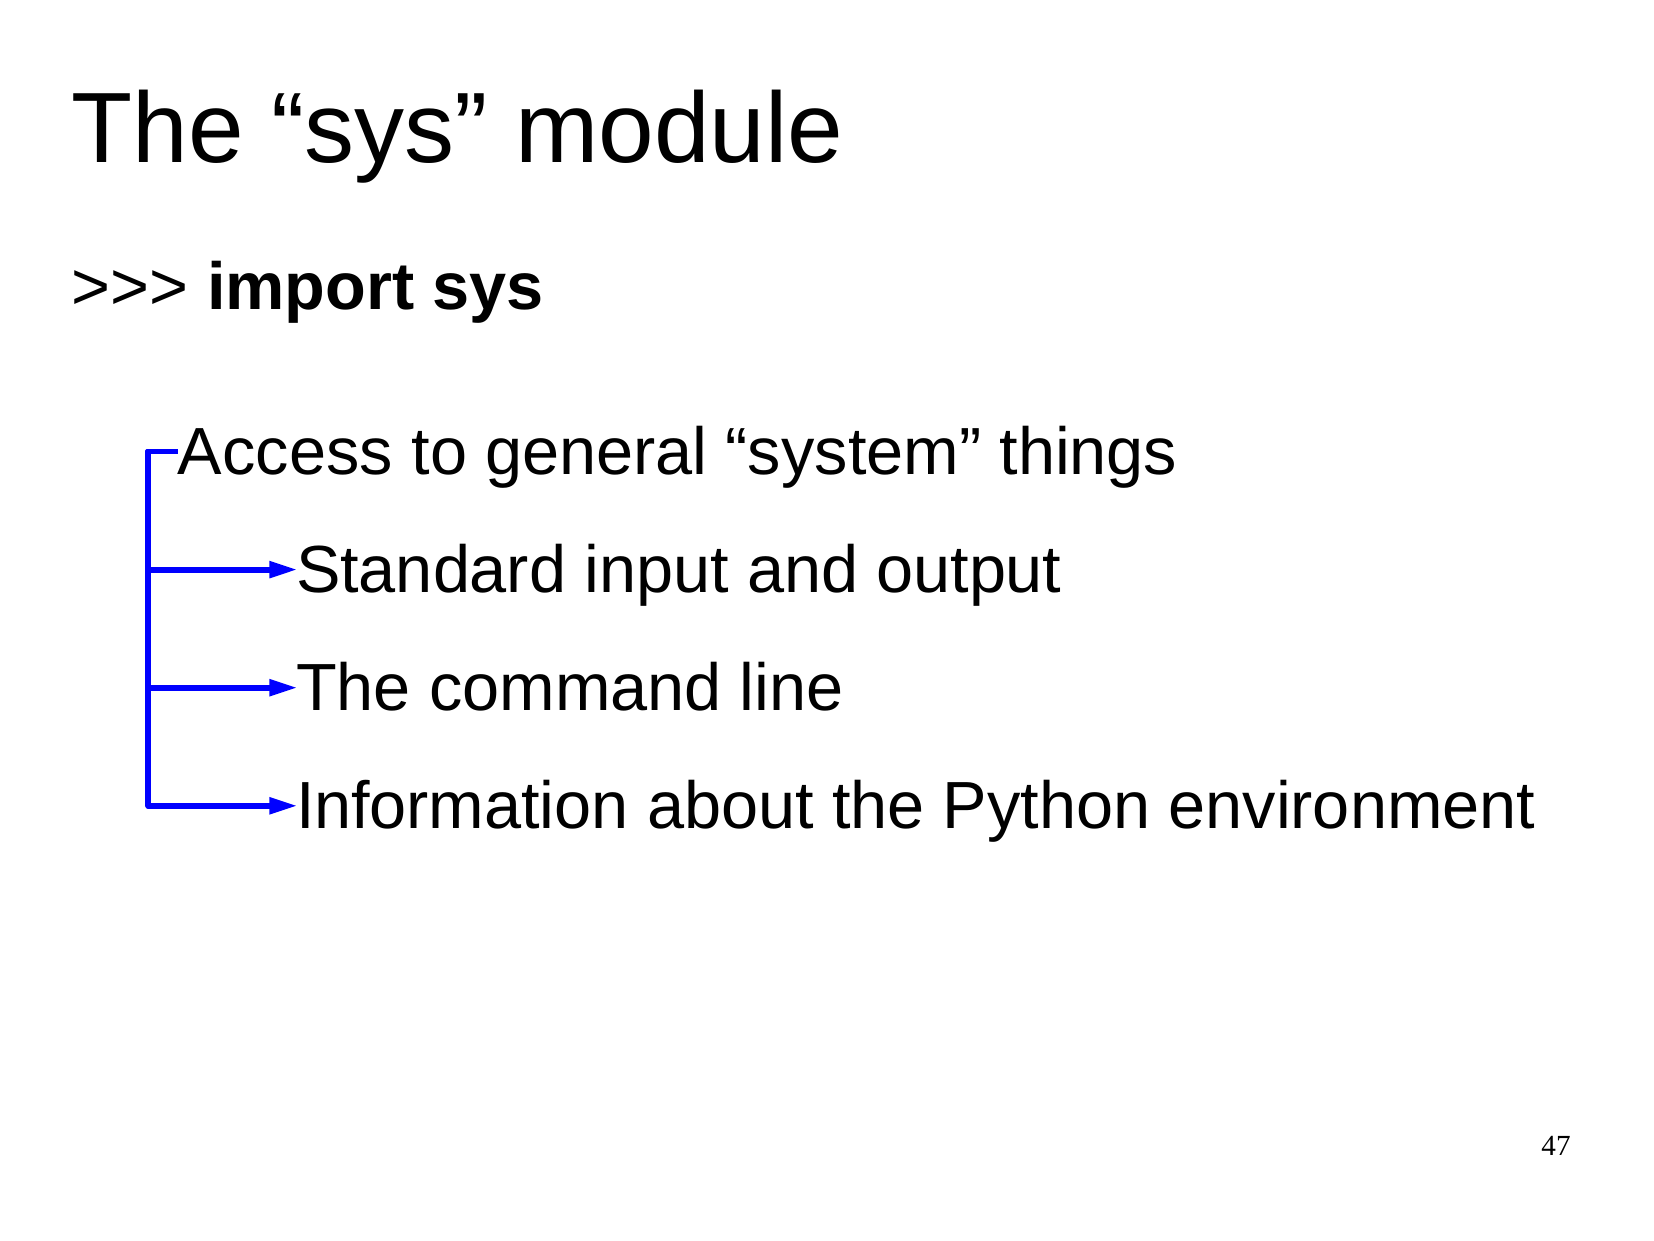

The “sys” module
>>> import sys
Access to general “system” things
Standard input and output
The command line
Information about the Python environment
47